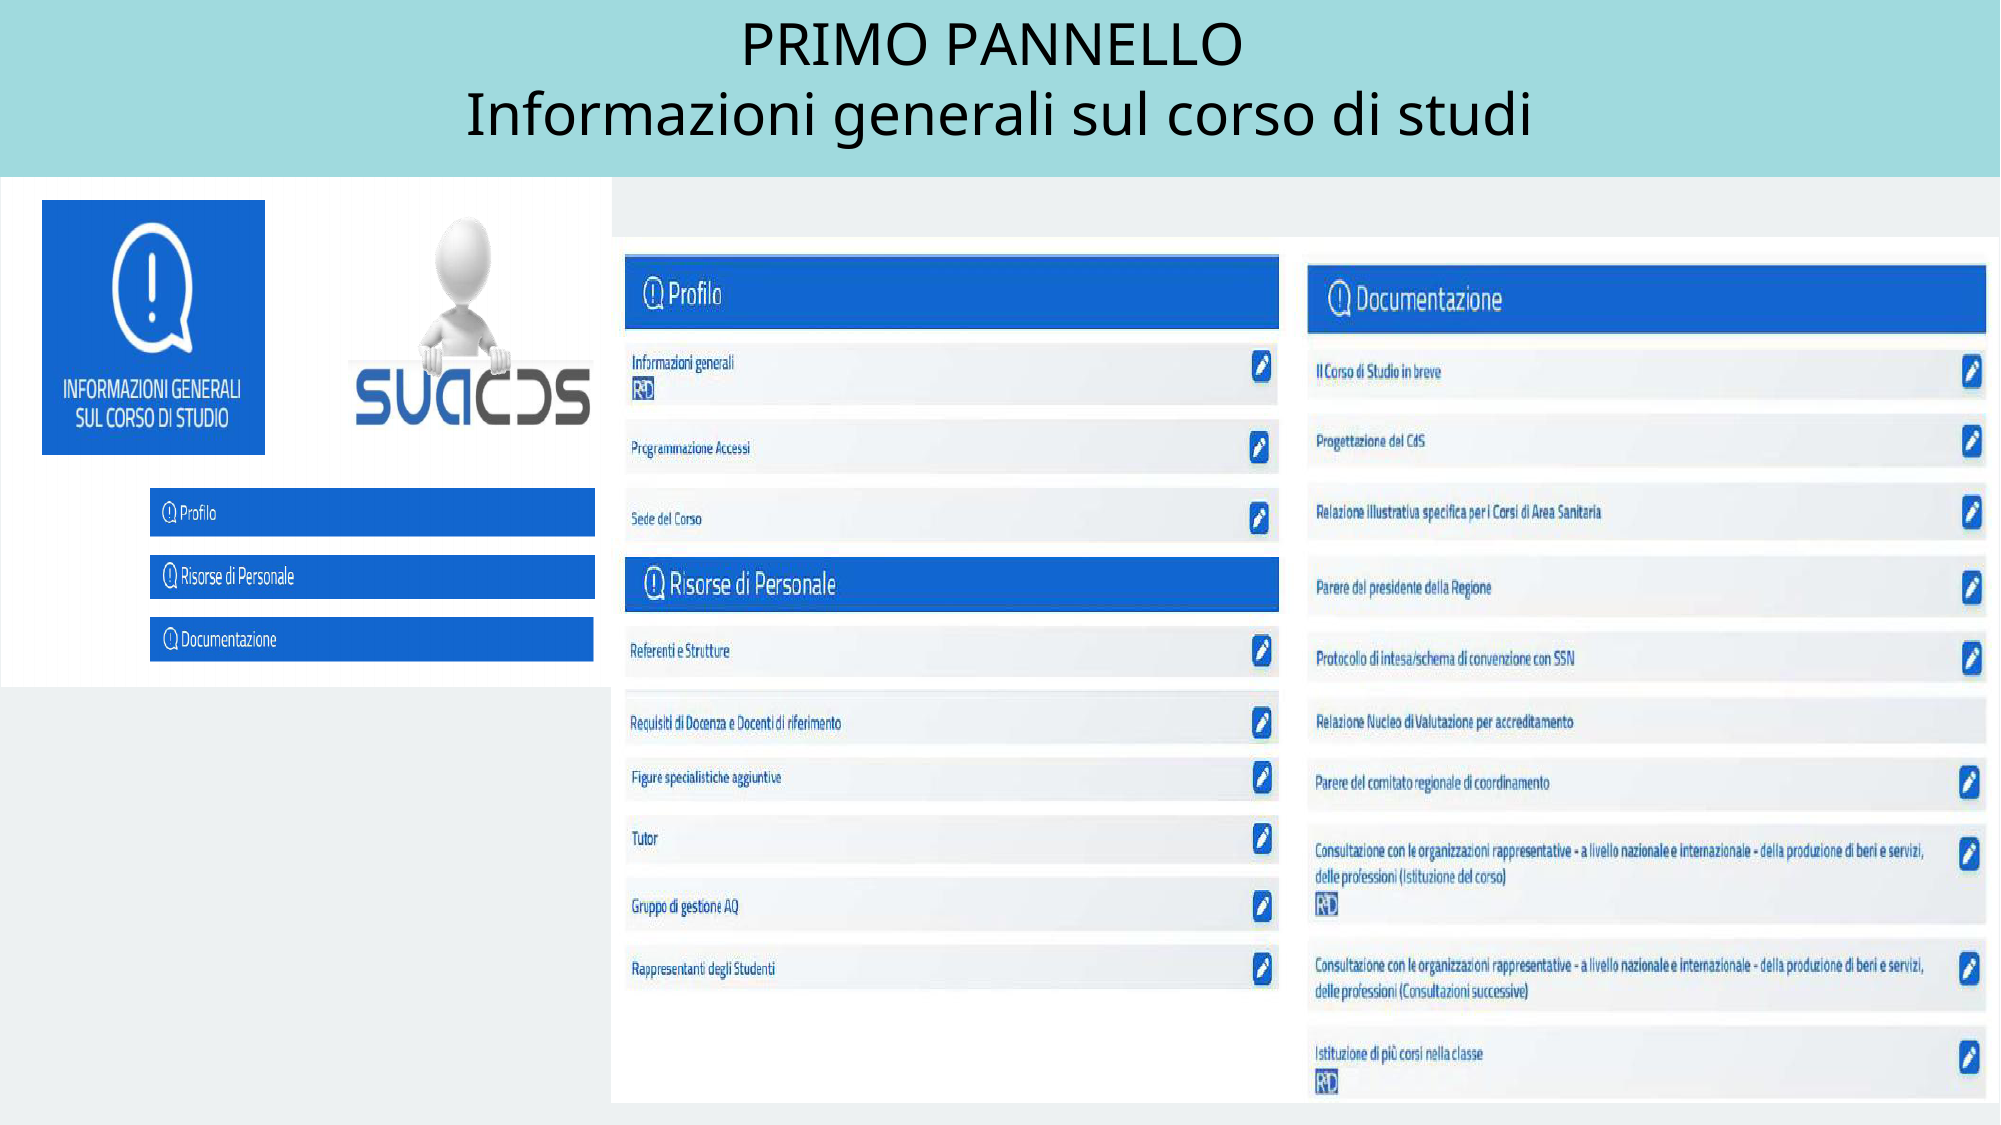

PRIMO PANNELLO
Informazioni generali sul corso di studi
#